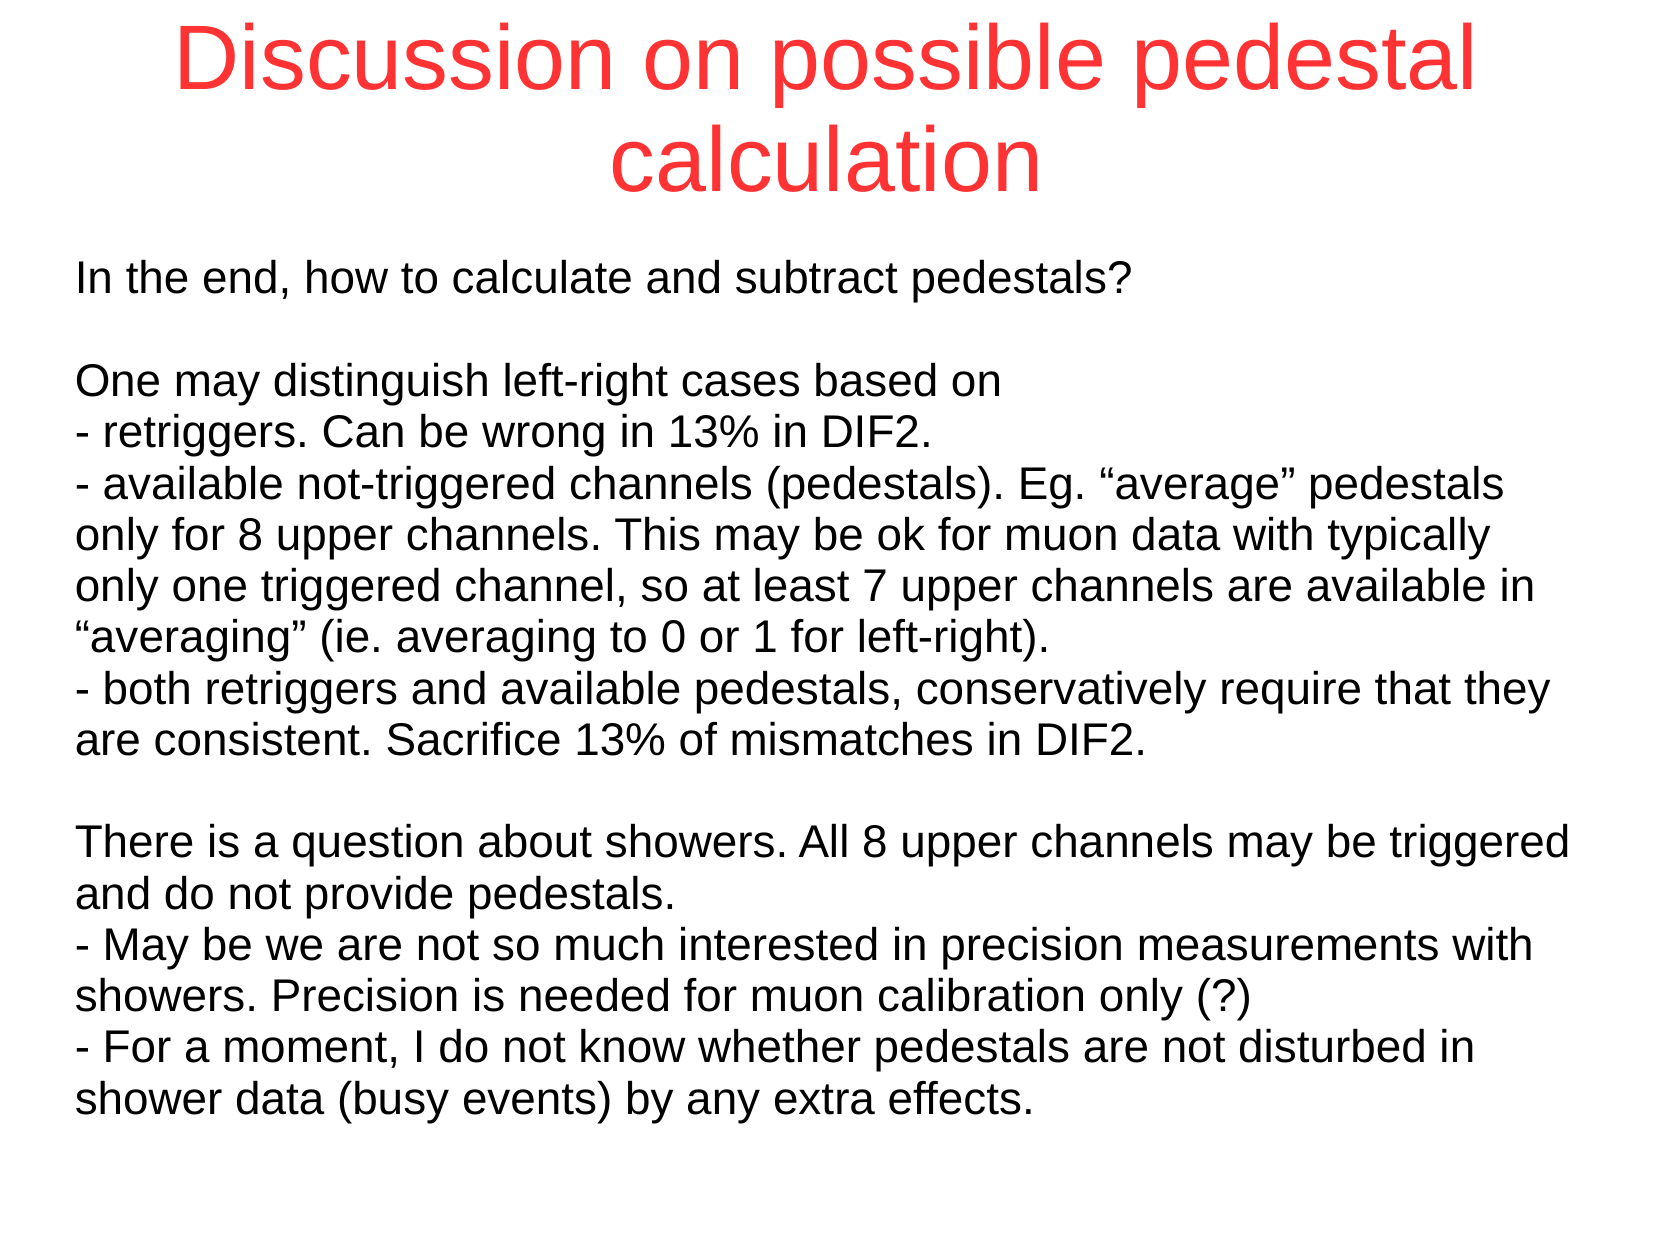

# Discussion on possible pedestal calculation
In the end, how to calculate and subtract pedestals?
One may distinguish left-right cases based on
- retriggers. Can be wrong in 13% in DIF2.
- available not-triggered channels (pedestals). Eg. “average” pedestals only for 8 upper channels. This may be ok for muon data with typically only one triggered channel, so at least 7 upper channels are available in “averaging” (ie. averaging to 0 or 1 for left-right).
- both retriggers and available pedestals, conservatively require that they are consistent. Sacrifice 13% of mismatches in DIF2.
There is a question about showers. All 8 upper channels may be triggered and do not provide pedestals.
- May be we are not so much interested in precision measurements with showers. Precision is needed for muon calibration only (?)
- For a moment, I do not know whether pedestals are not disturbed in shower data (busy events) by any extra effects.